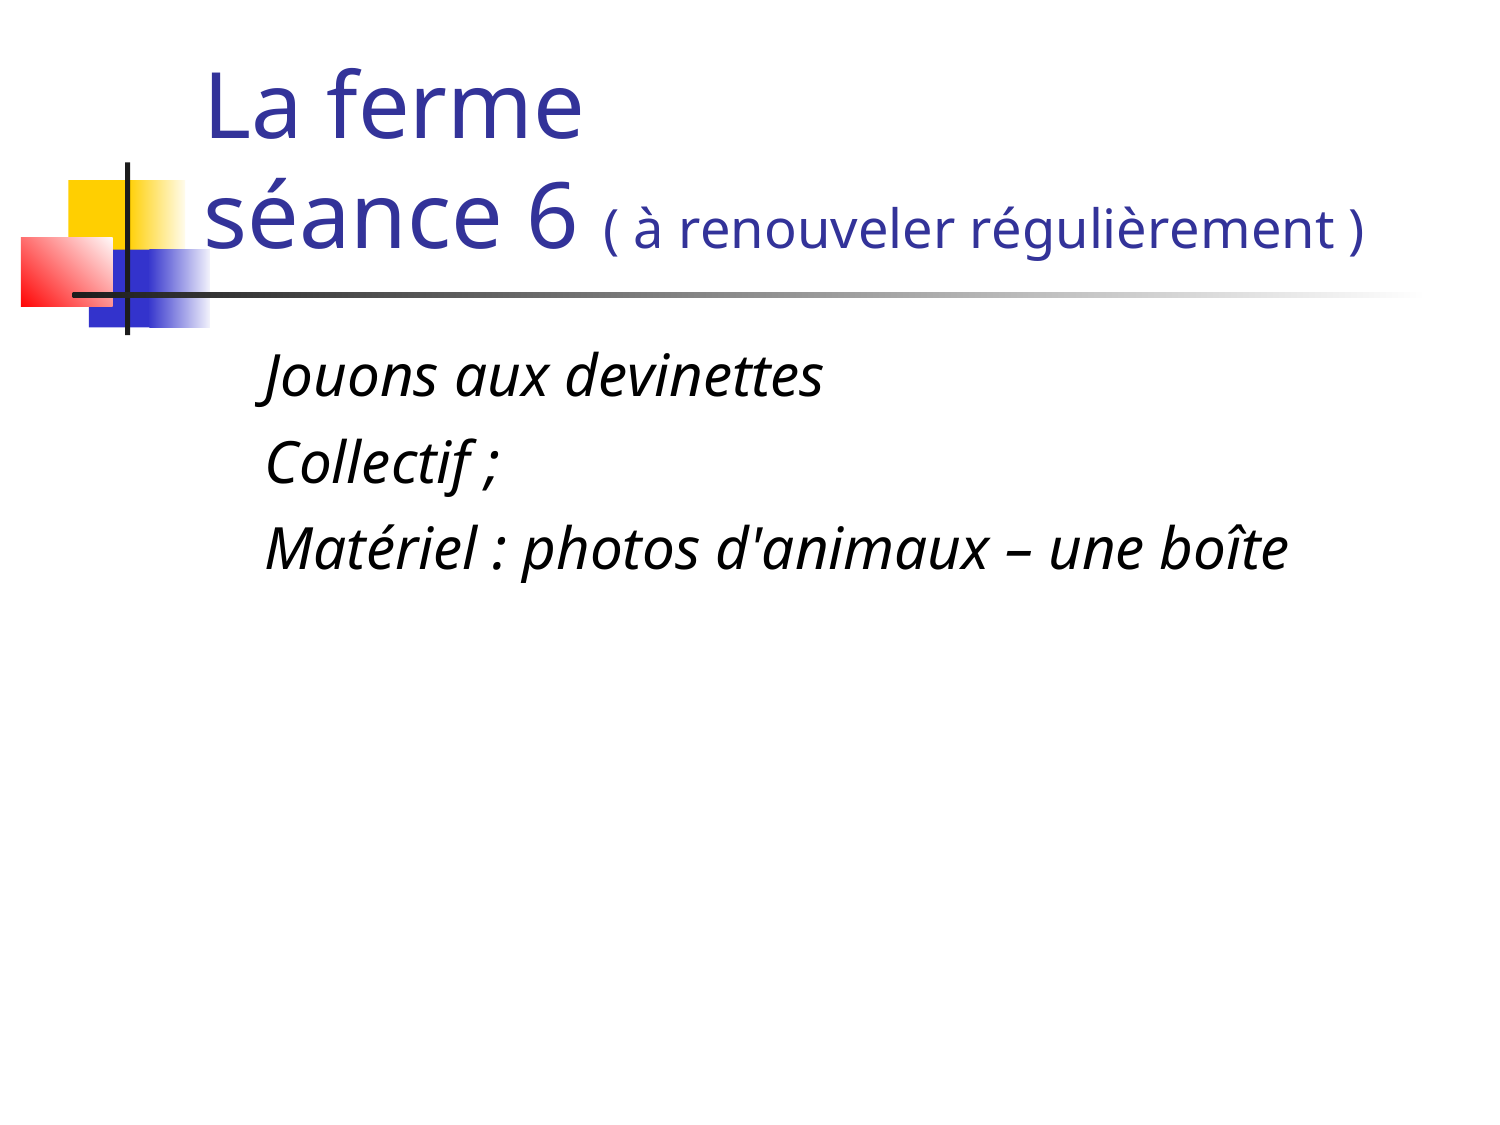

# La ferme séance 6 ( à renouveler régulièrement )
Jouons aux devinettes
Collectif ;
Matériel : photos d'animaux – une boîte